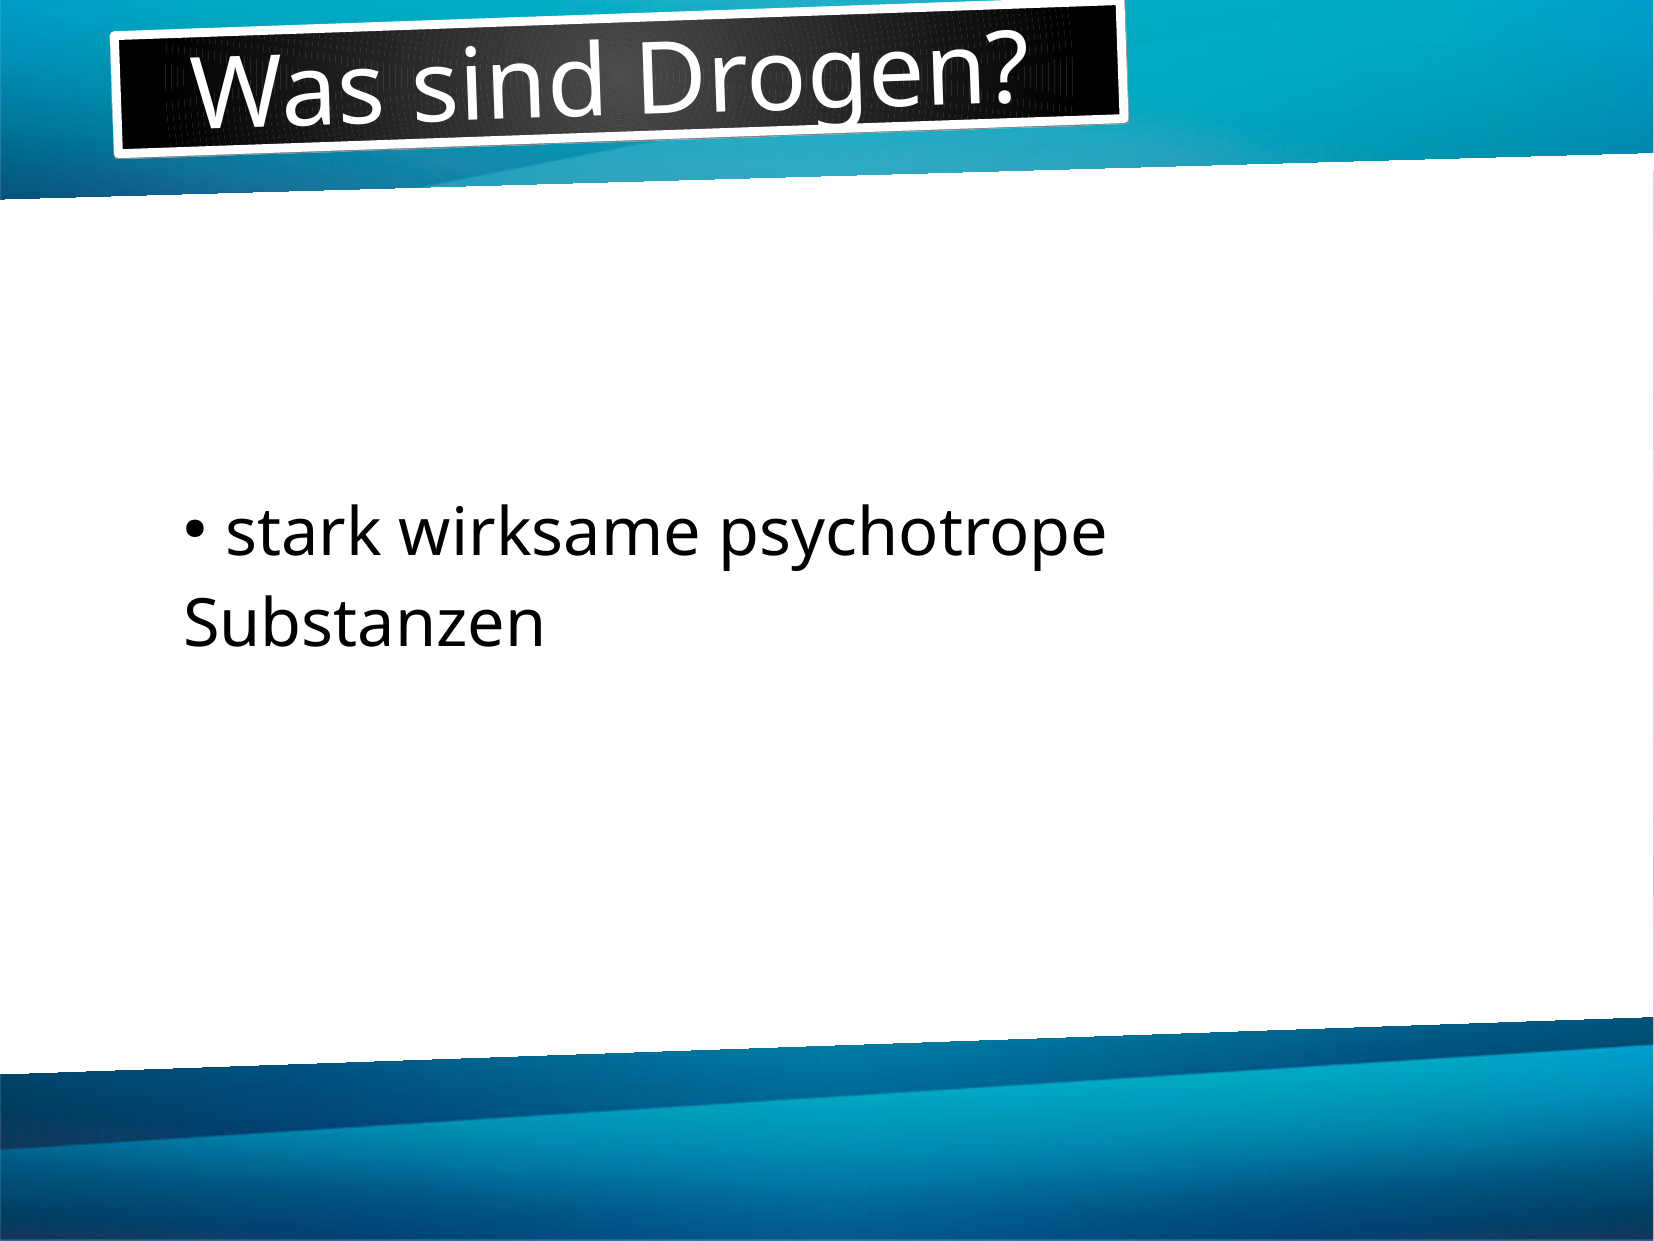

# Was sind Drogen?
 stark wirksame psychotrope Substanzen